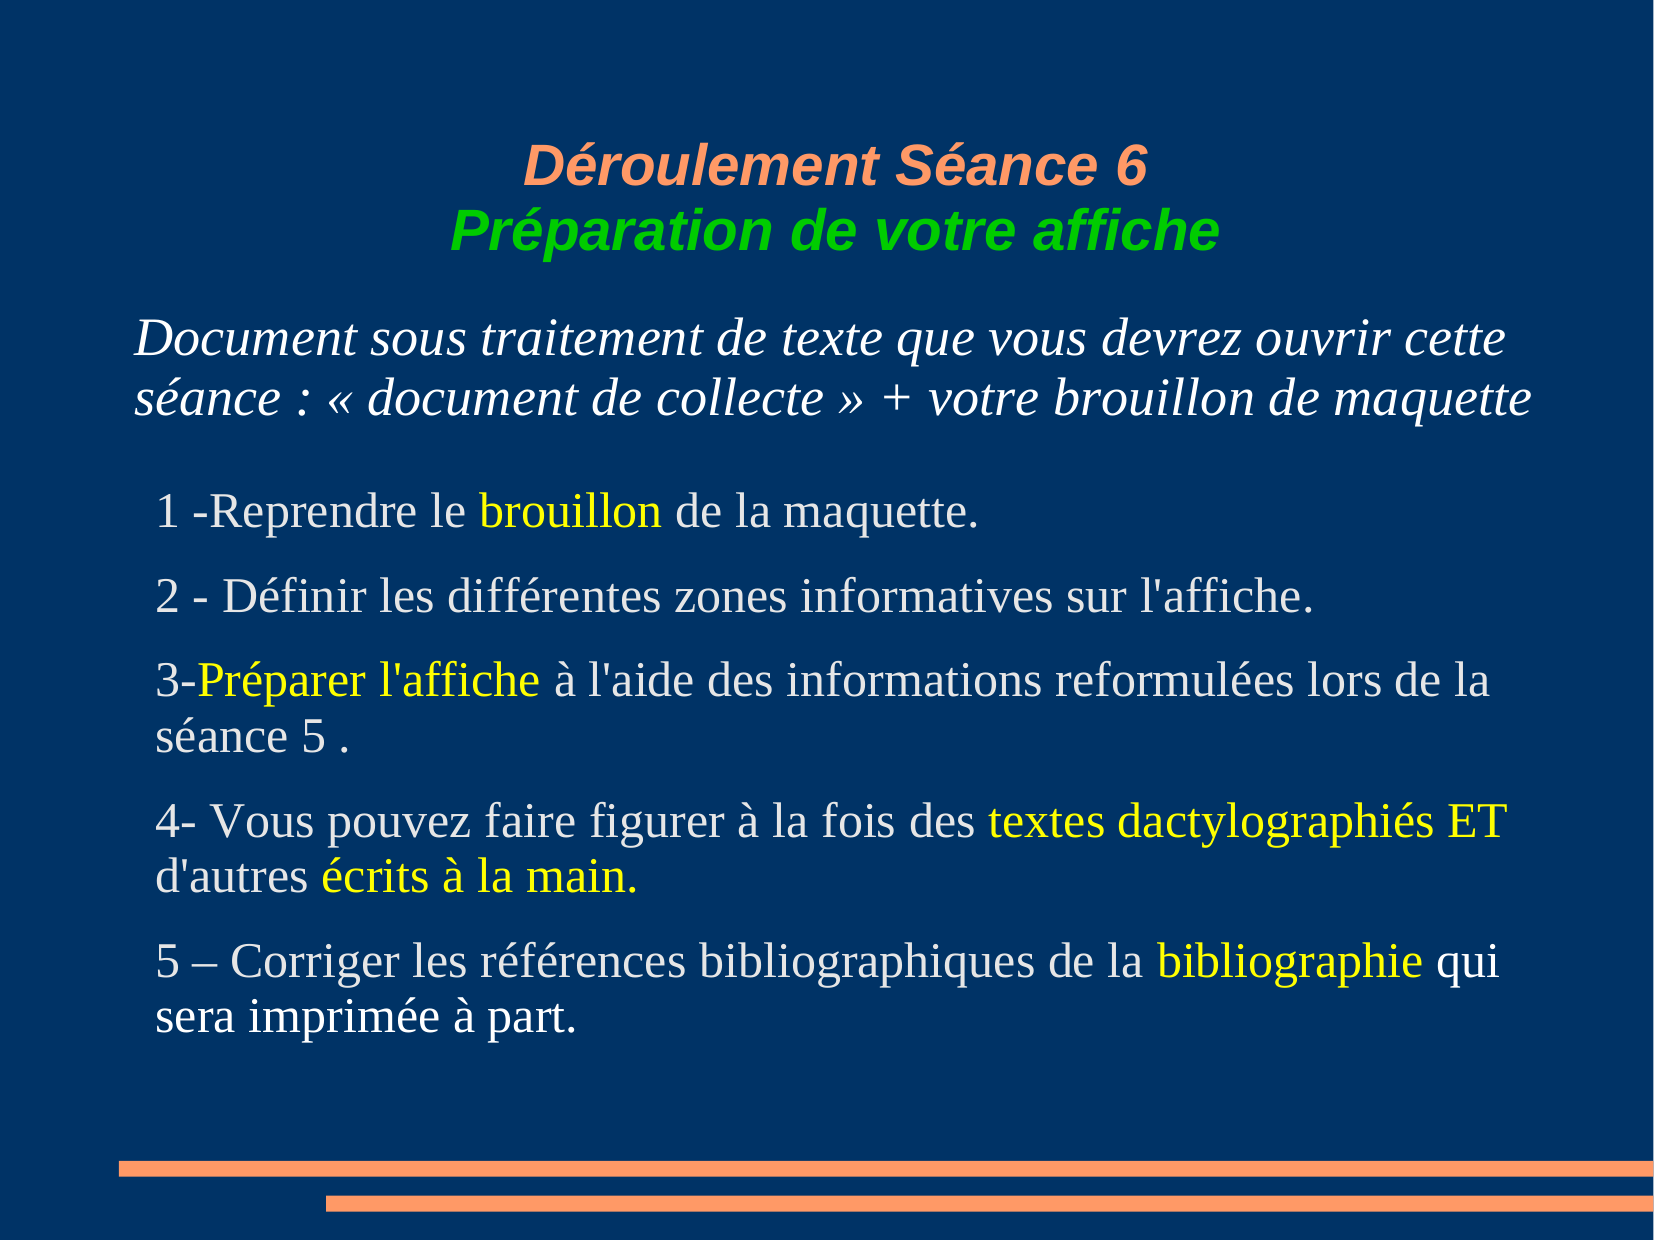

# Déroulement Séance 6 Préparation de votre affiche
Document sous traitement de texte que vous devrez ouvrir cette séance : « document de collecte » + votre brouillon de maquette
1 -Reprendre le brouillon de la maquette.
2 - Définir les différentes zones informatives sur l'affiche.
3-Préparer l'affiche à l'aide des informations reformulées lors de la séance 5 .
4- Vous pouvez faire figurer à la fois des textes dactylographiés ET d'autres écrits à la main.
5 – Corriger les références bibliographiques de la bibliographie qui sera imprimée à part.